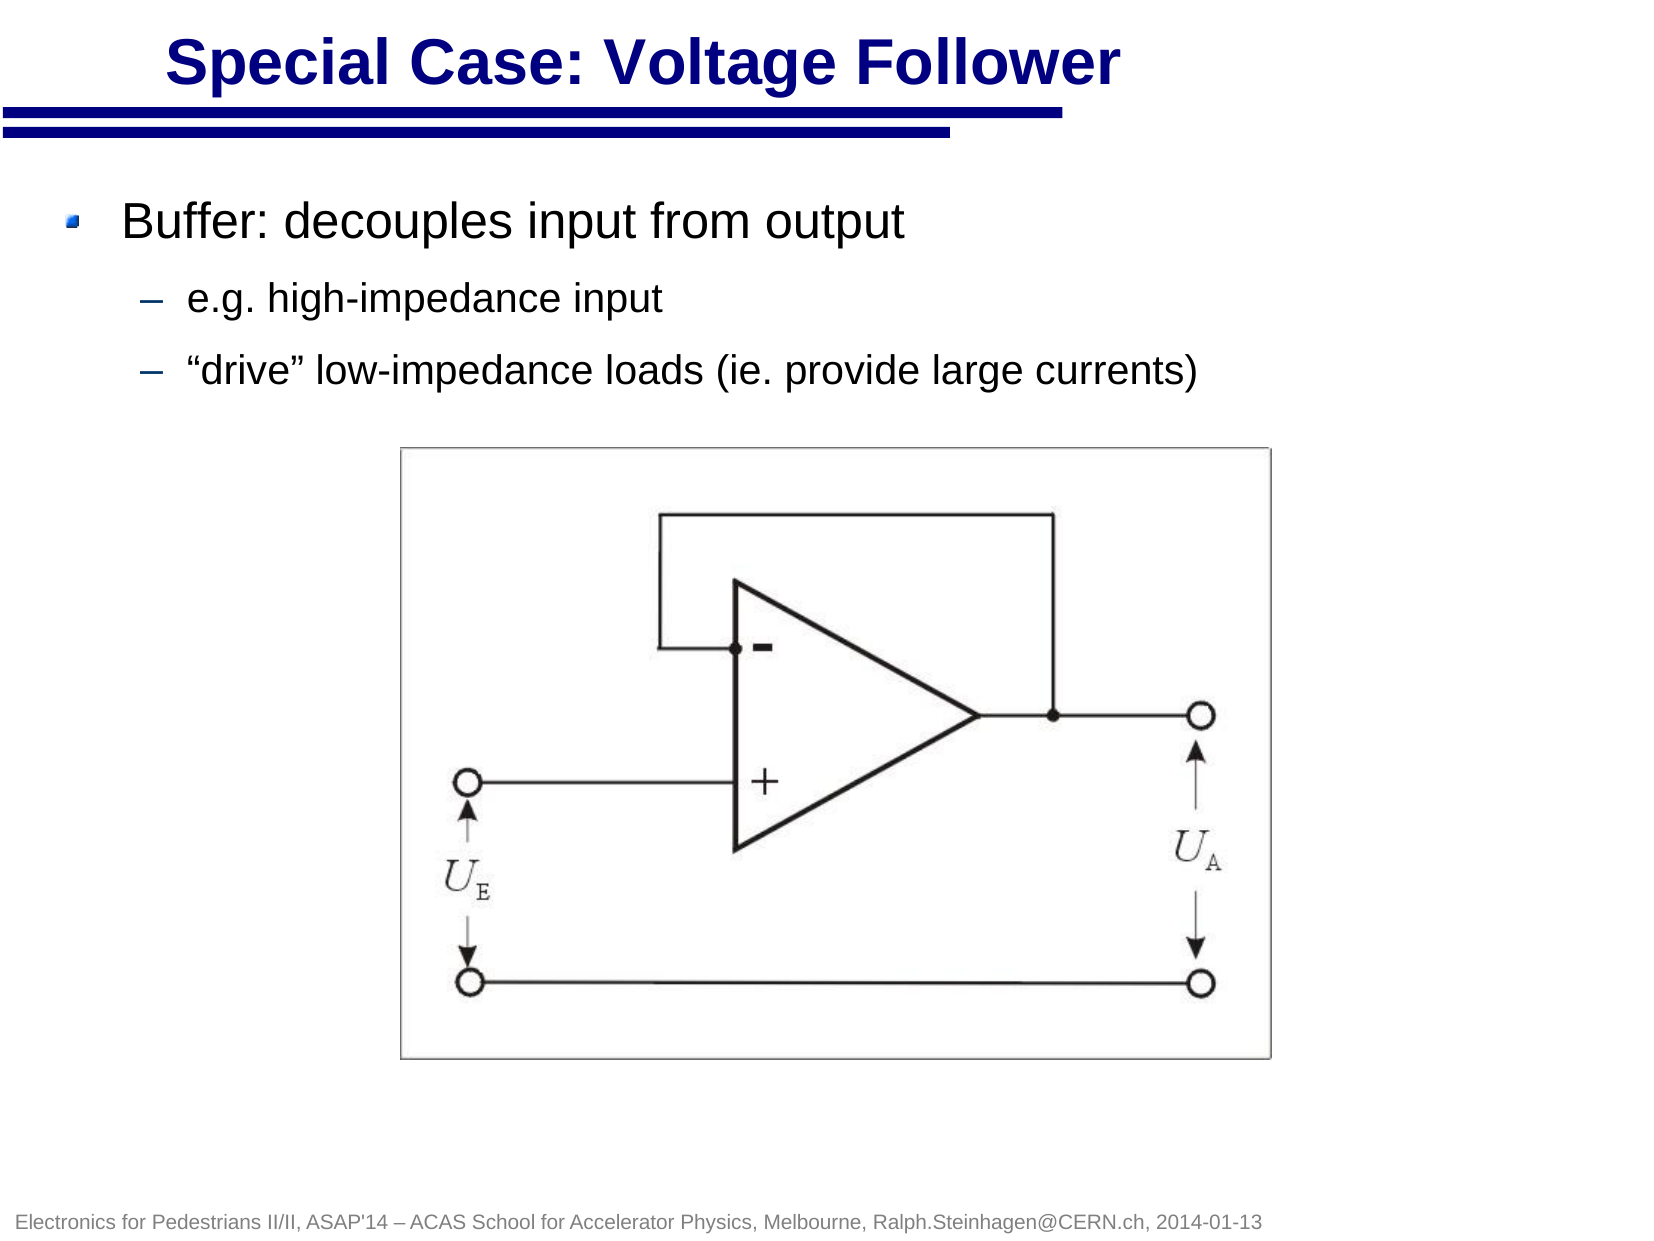

# Special Case: Voltage Follower
Buffer: decouples input from output
e.g. high-impedance input
“drive” low-impedance loads (ie. provide large currents)